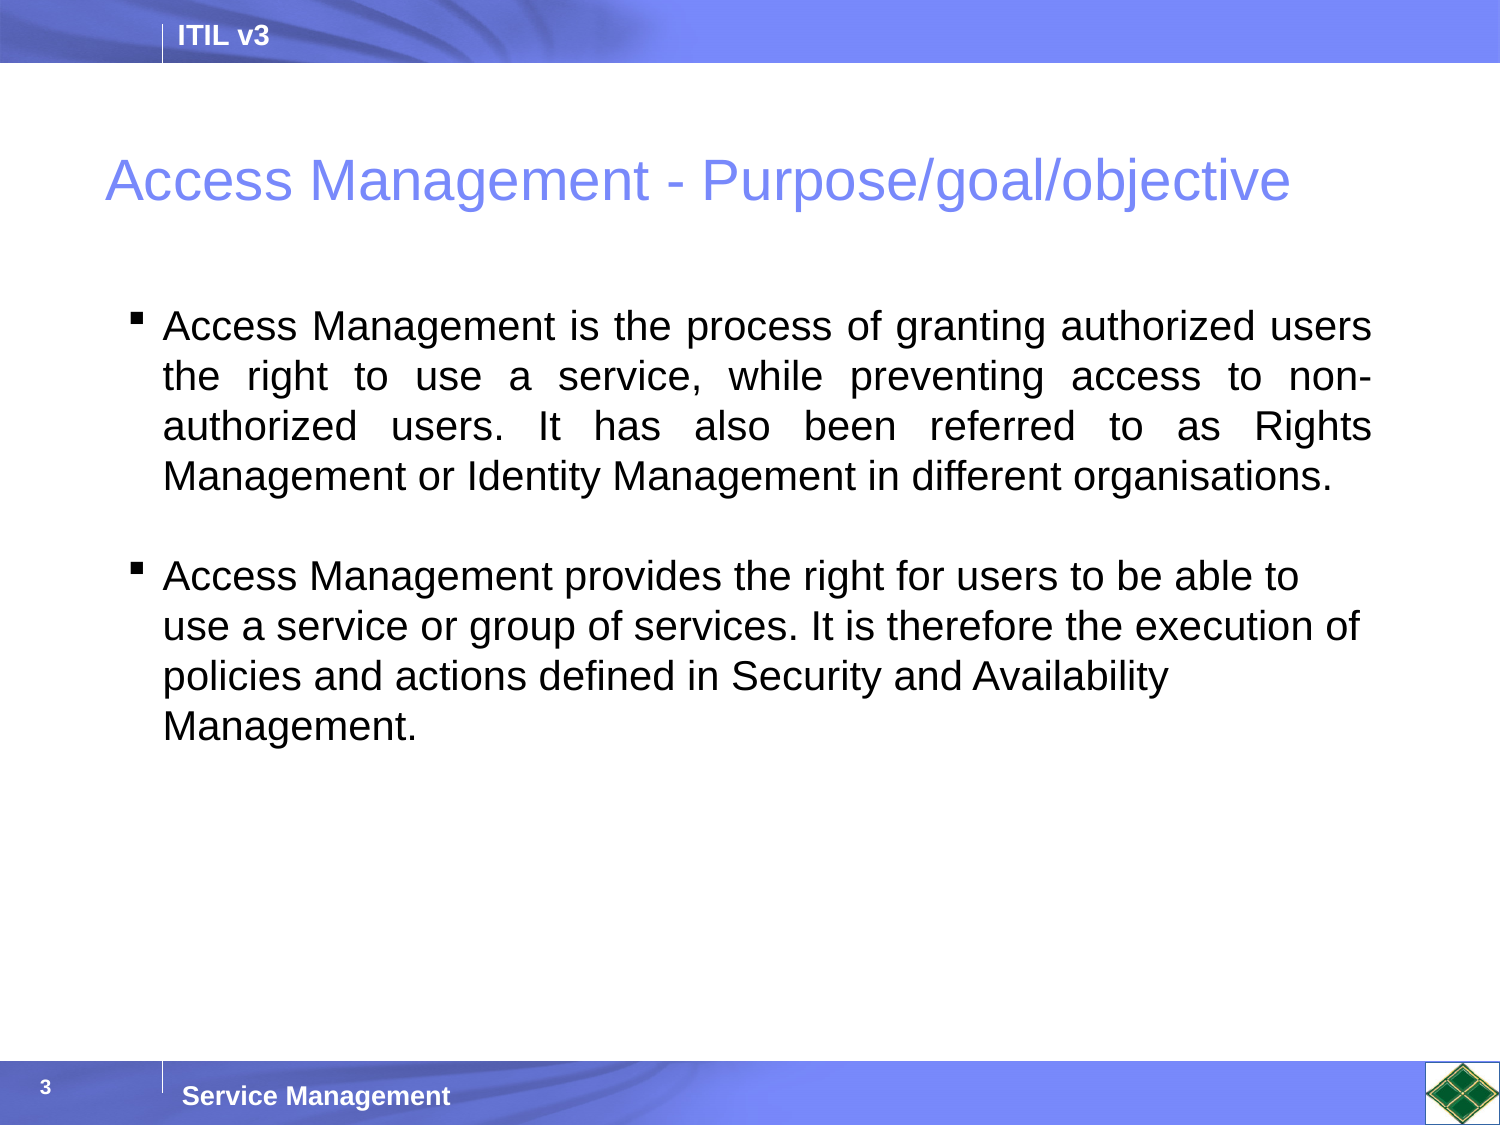

Access Management - Purpose/goal/objective
Access Management is the process of granting authorized users the right to use a service, while preventing access to non-authorized users. It has also been referred to as Rights Management or Identity Management in different organisations.
Access Management provides the right for users to be able to use a service or group of services. It is therefore the execution of policies and actions defined in Security and Availability Management.